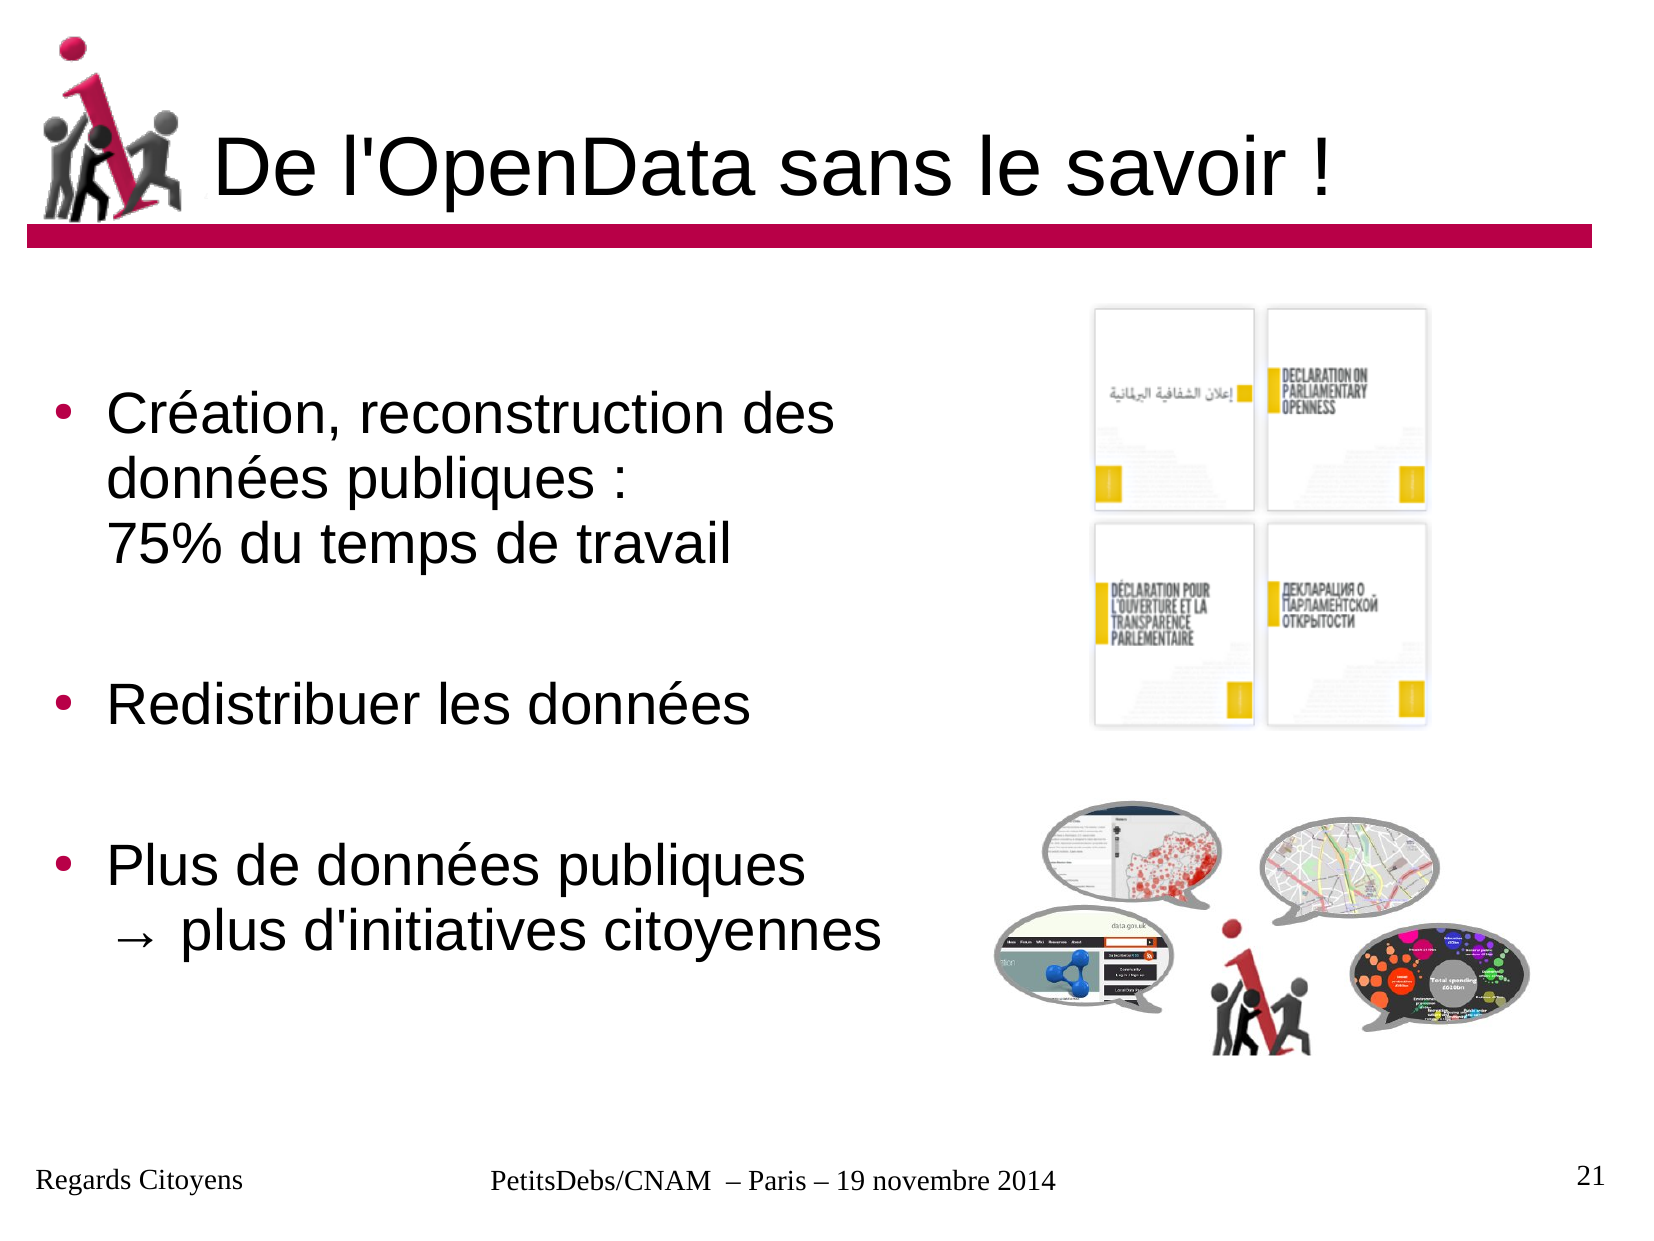

# De l'OpenData sans le savoir !
Création, reconstruction des données publiques :
75% du temps de travail
Redistribuer les données
Plus de données publiques
→ plus d'initiatives citoyennes
21